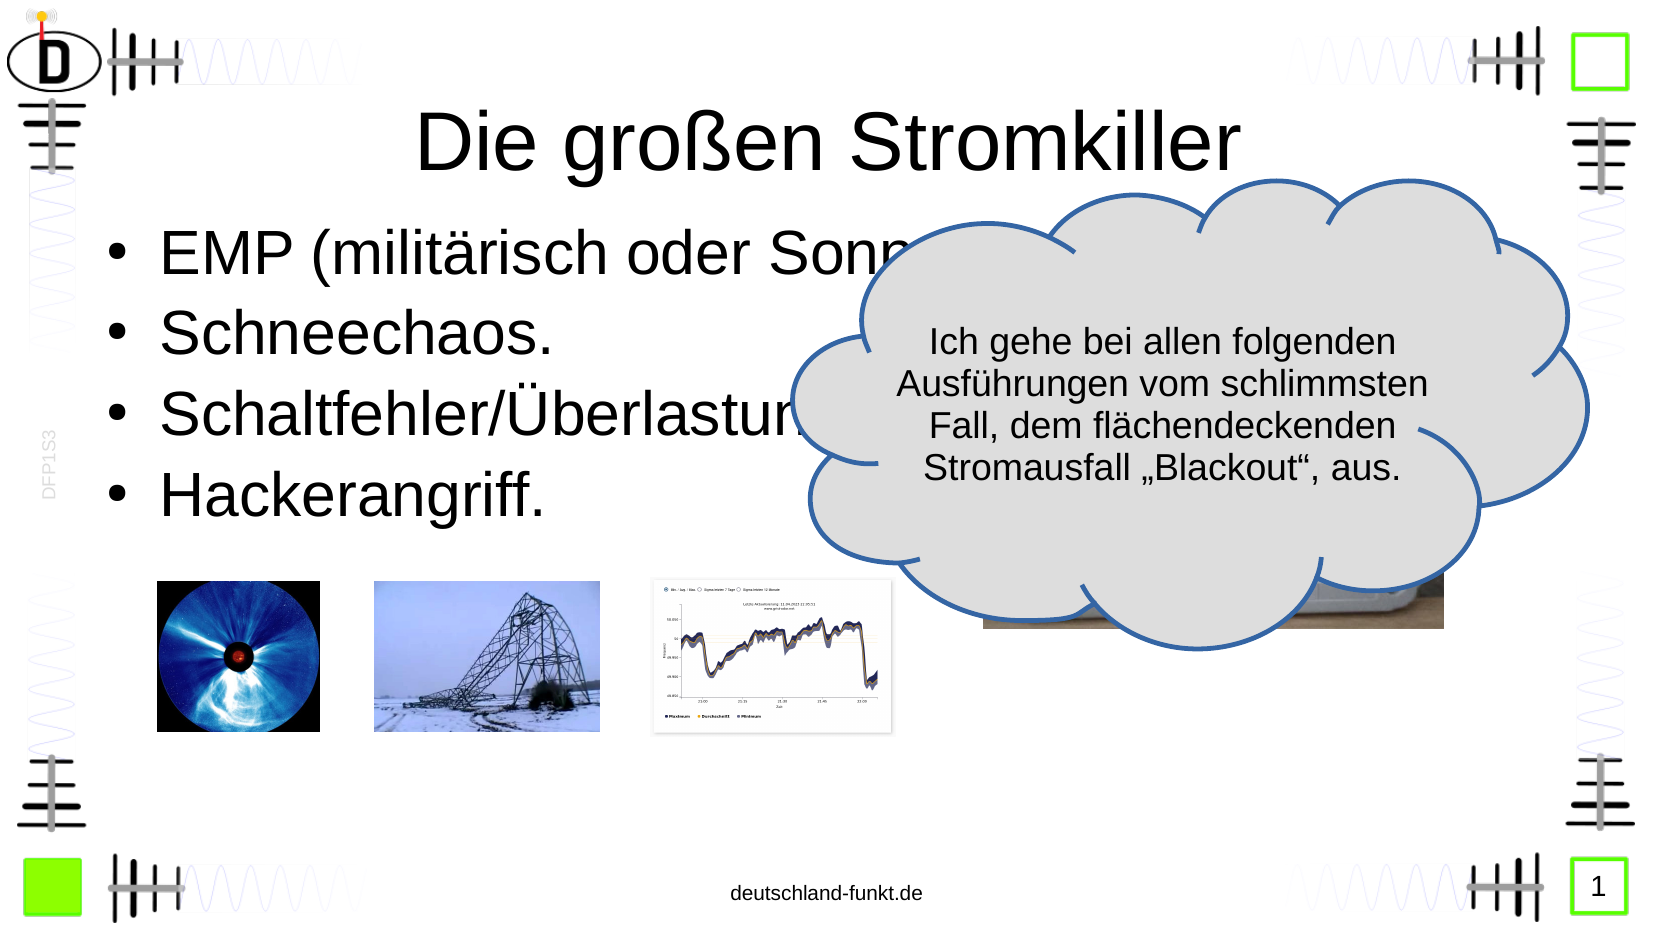

# Die großen Stromkiller
Ich gehe bei allen folgenden
Ausführungen vom schlimmsten
Fall, dem flächendeckenden
Stromausfall „Blackout“, aus.
EMP (militärisch oder Sonnensturm).
Schneechaos.
Schaltfehler/Überlastung.
Hackerangriff.
DFP1S3